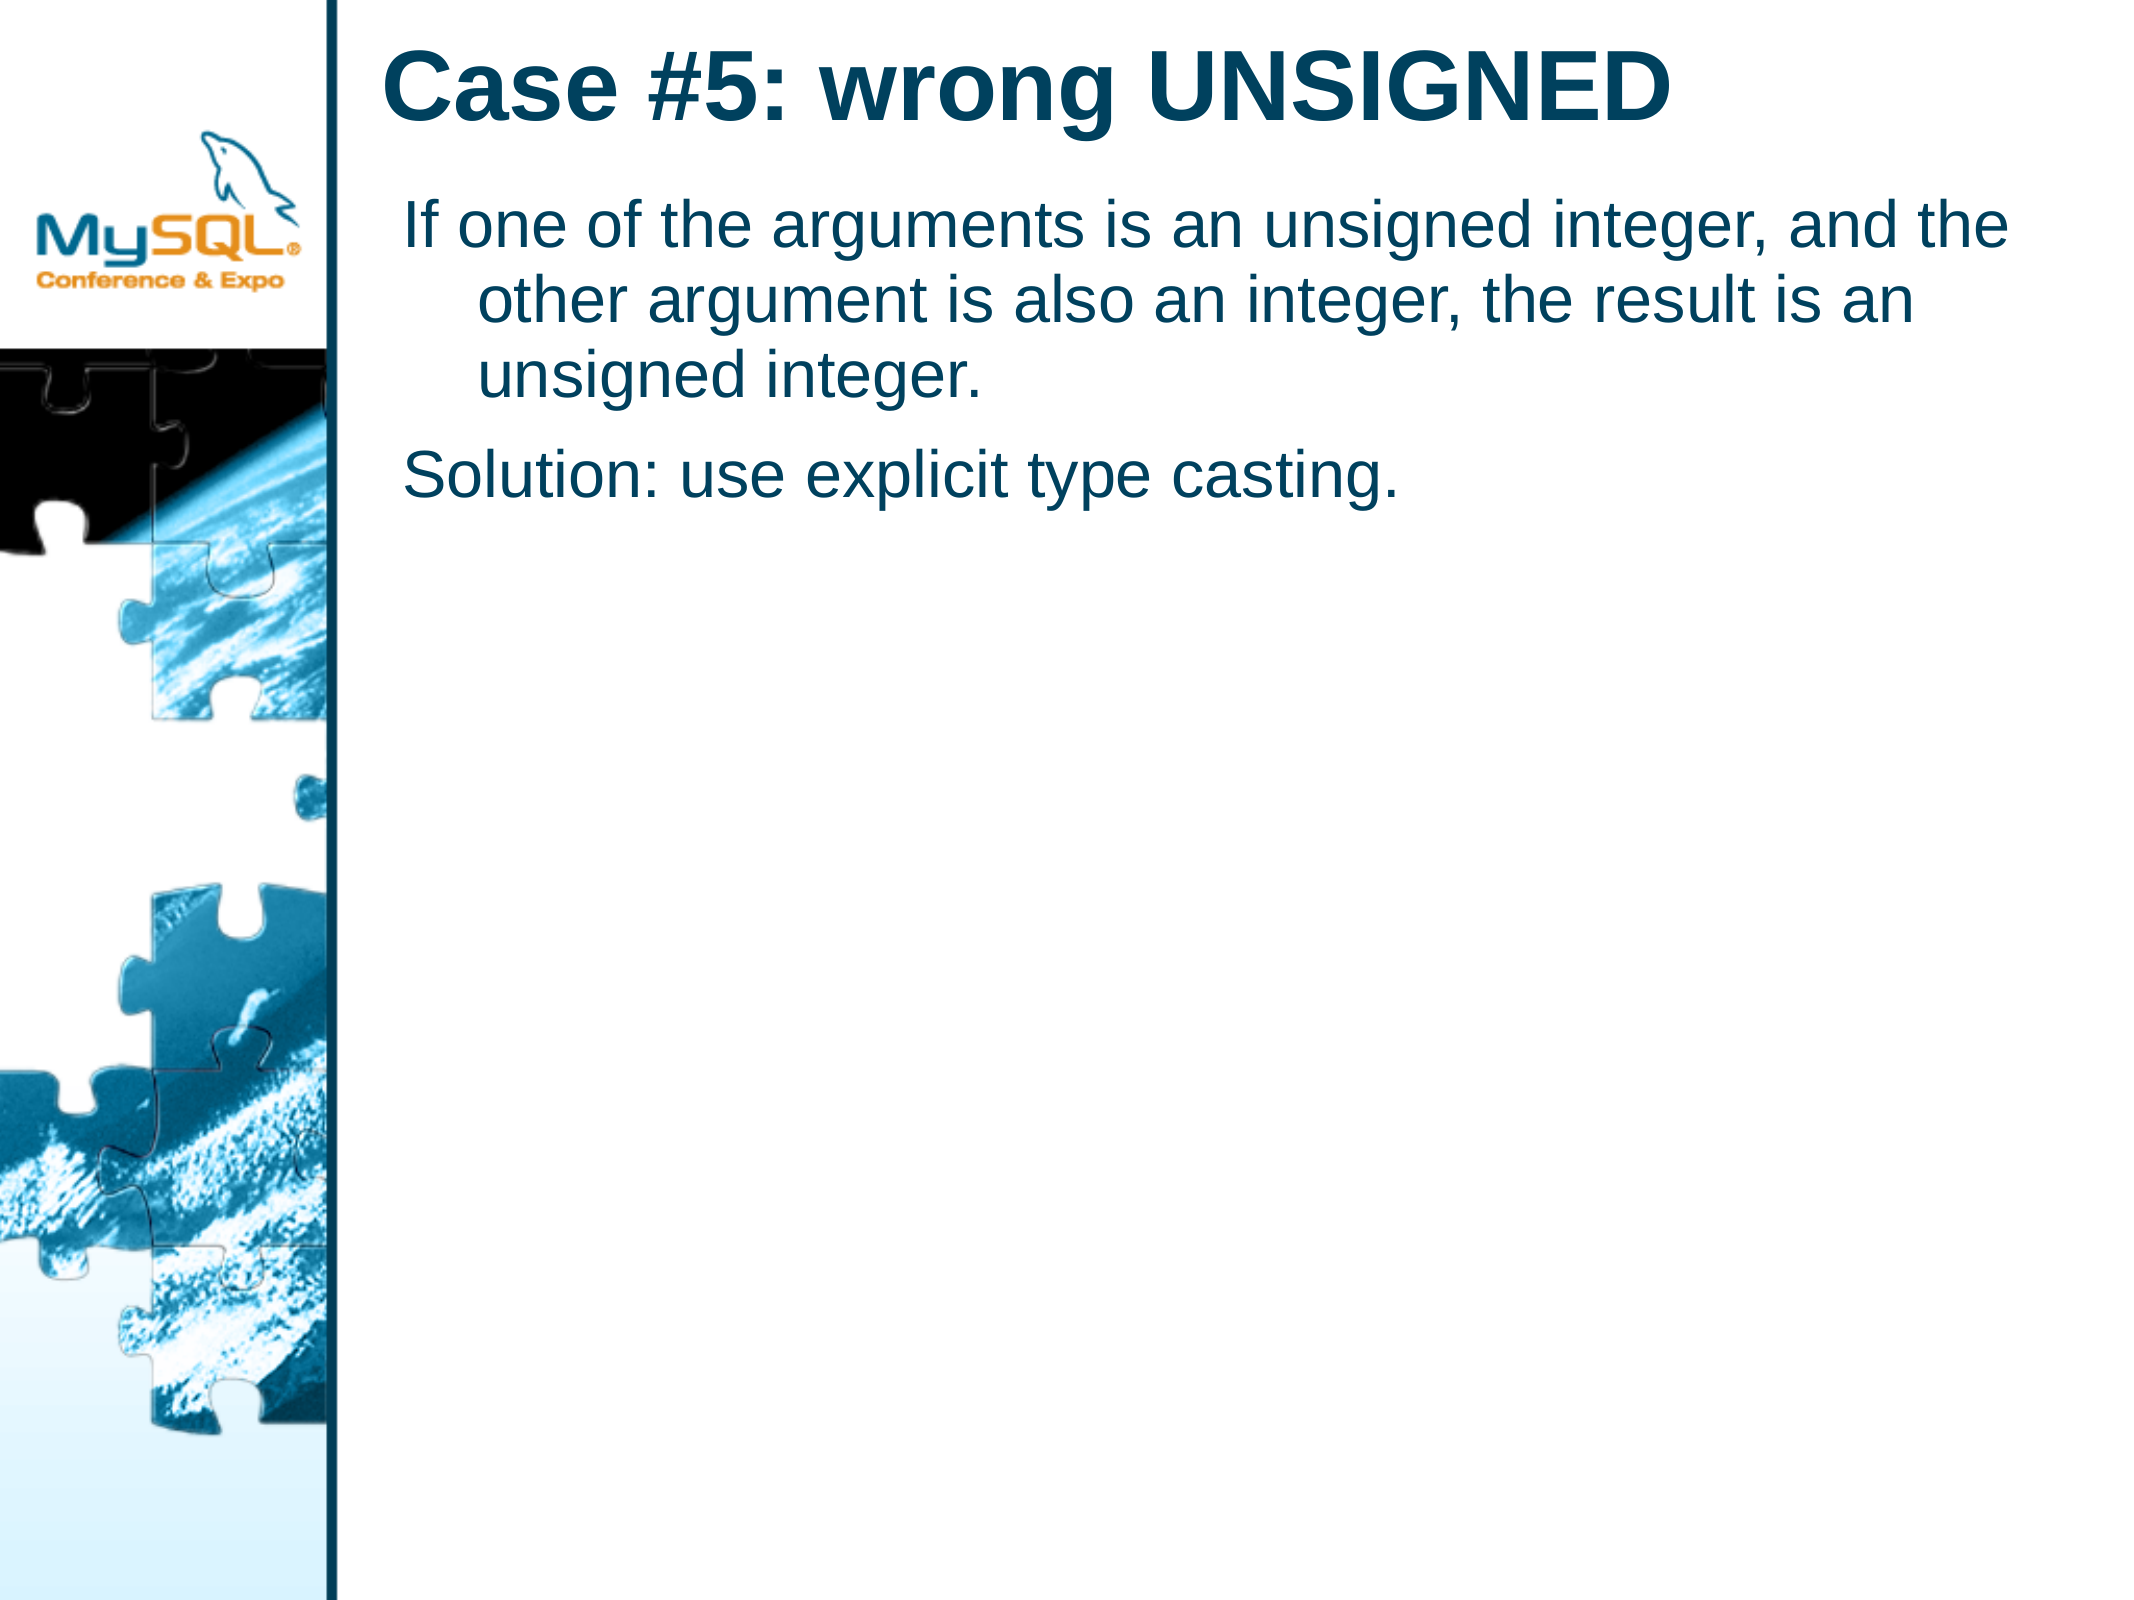

# Case #5: wrong UNSIGNED
If one of the arguments is an unsigned integer, and the other argument is also an integer, the result is an unsigned integer.
Solution: use explicit type casting.